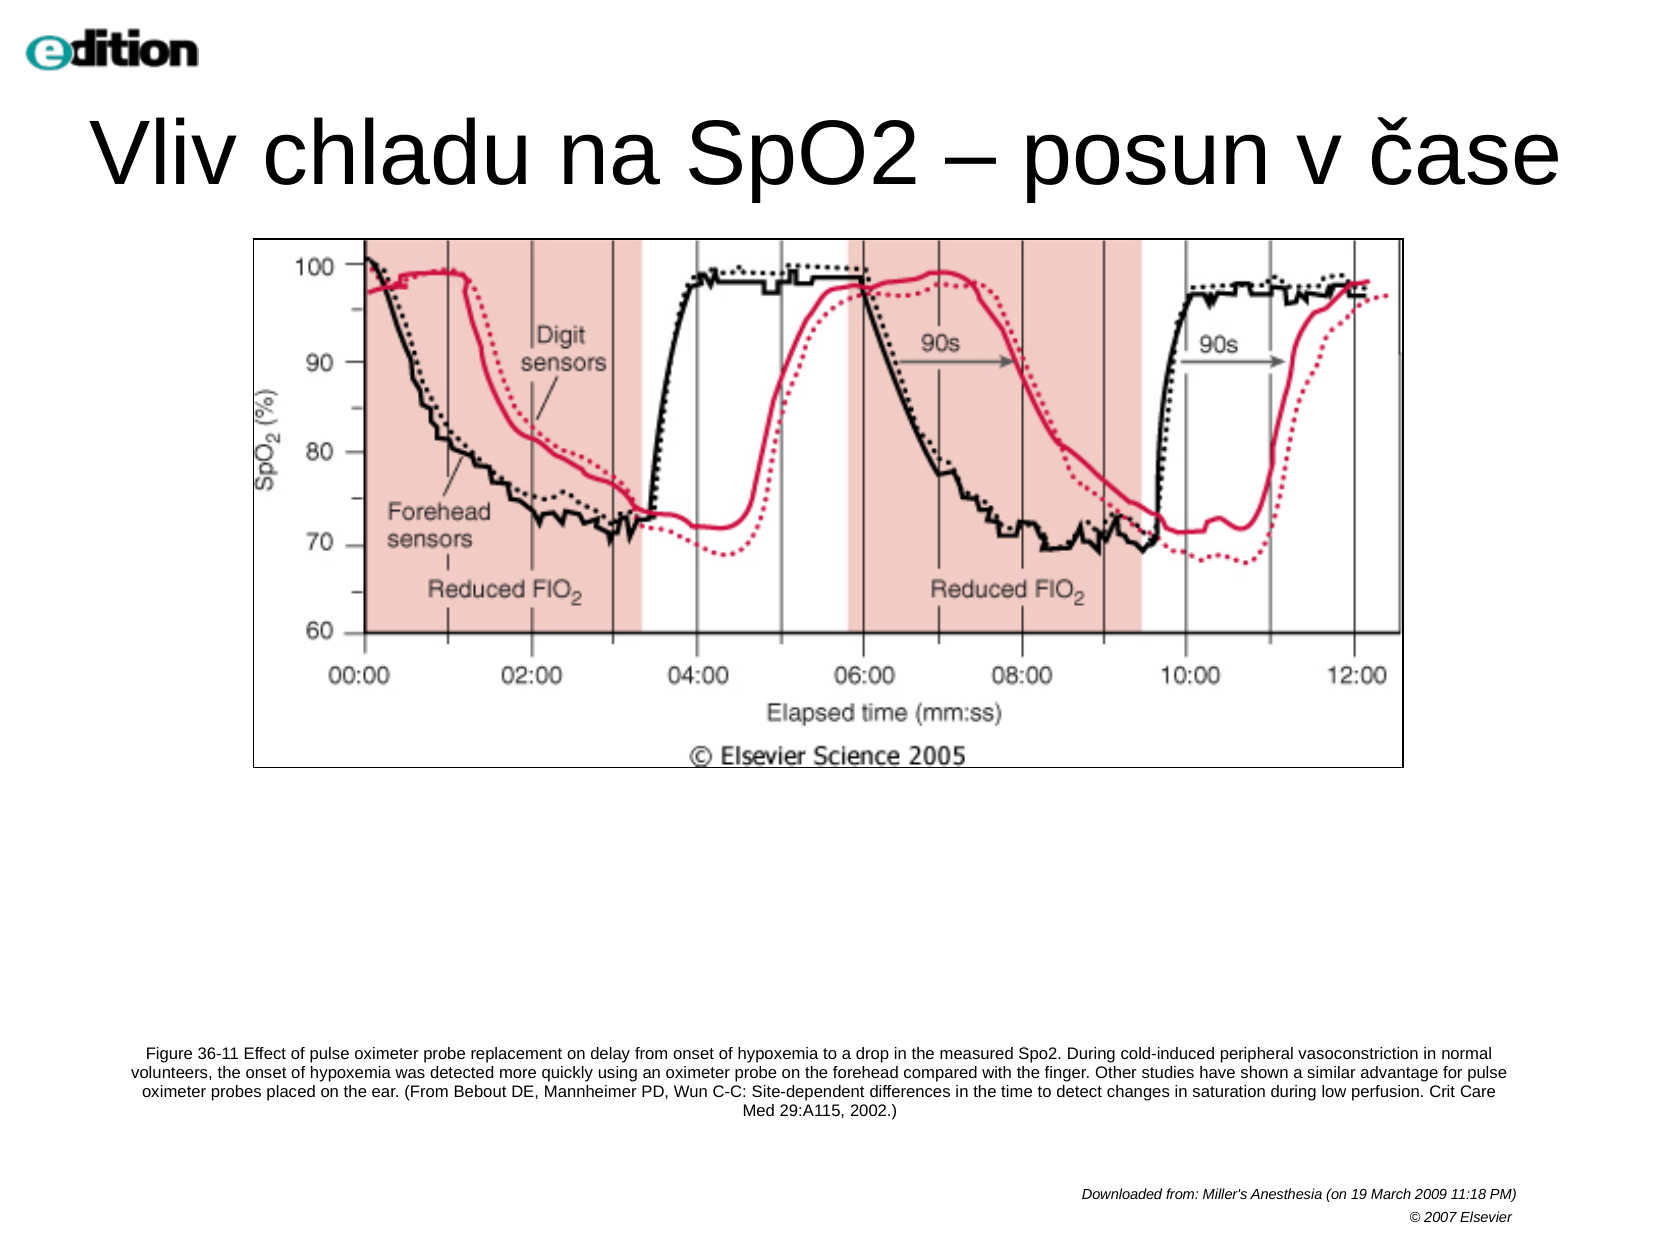

# Vliv chladu na SpO2 – posun v čase
Figure 36-11 Effect of pulse oximeter probe replacement on delay from onset of hypoxemia to a drop in the measured Spo2. During cold-induced peripheral vasoconstriction in normal volunteers, the onset of hypoxemia was detected more quickly using an oximeter probe on the forehead compared with the finger. Other studies have shown a similar advantage for pulse oximeter probes placed on the ear. (From Bebout DE, Mannheimer PD, Wun C-C: Site-dependent differences in the time to detect changes in saturation during low perfusion. Crit Care Med 29:A115, 2002.)
Downloaded from: Miller's Anesthesia (on 19 March 2009 11:18 PM)
© 2007 Elsevier